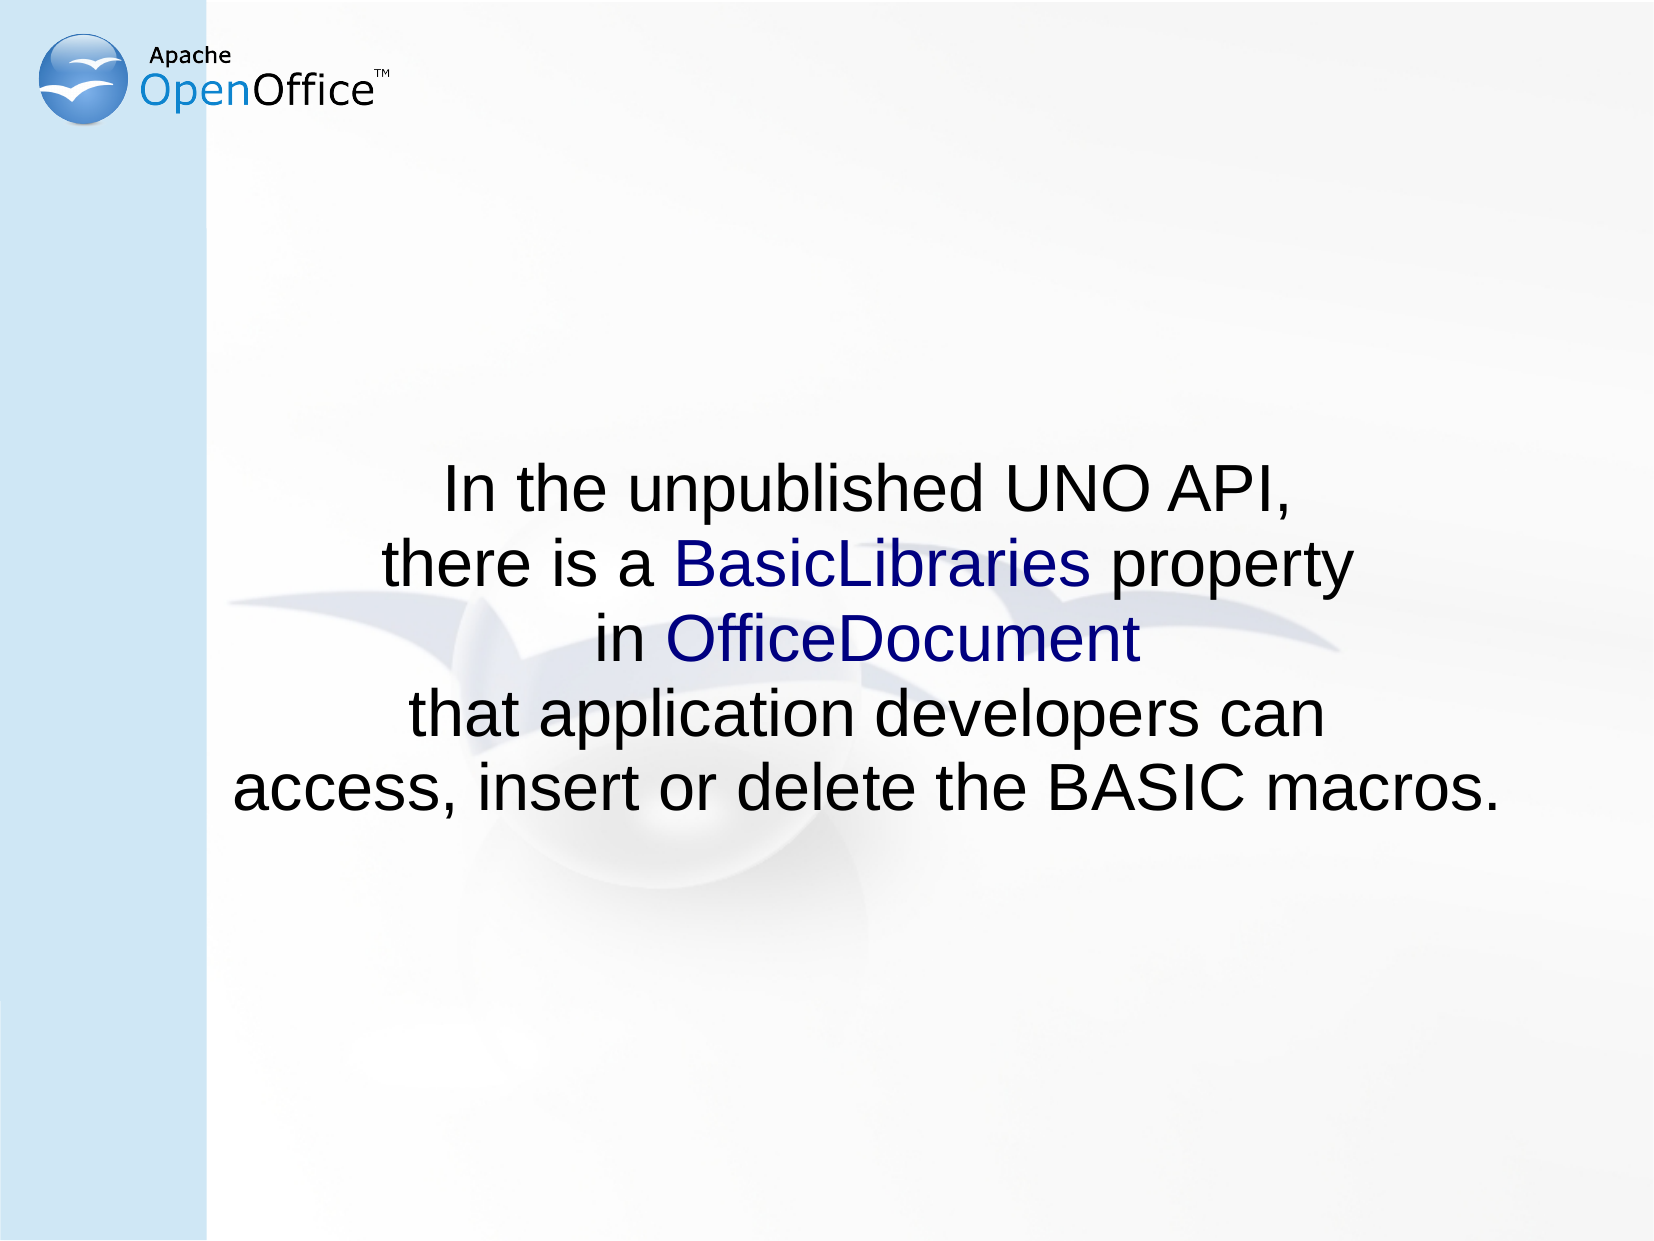

# In the unpublished UNO API,
there is a BasicLibraries property
in OfficeDocument
that application developers can
access, insert or delete the BASIC macros.